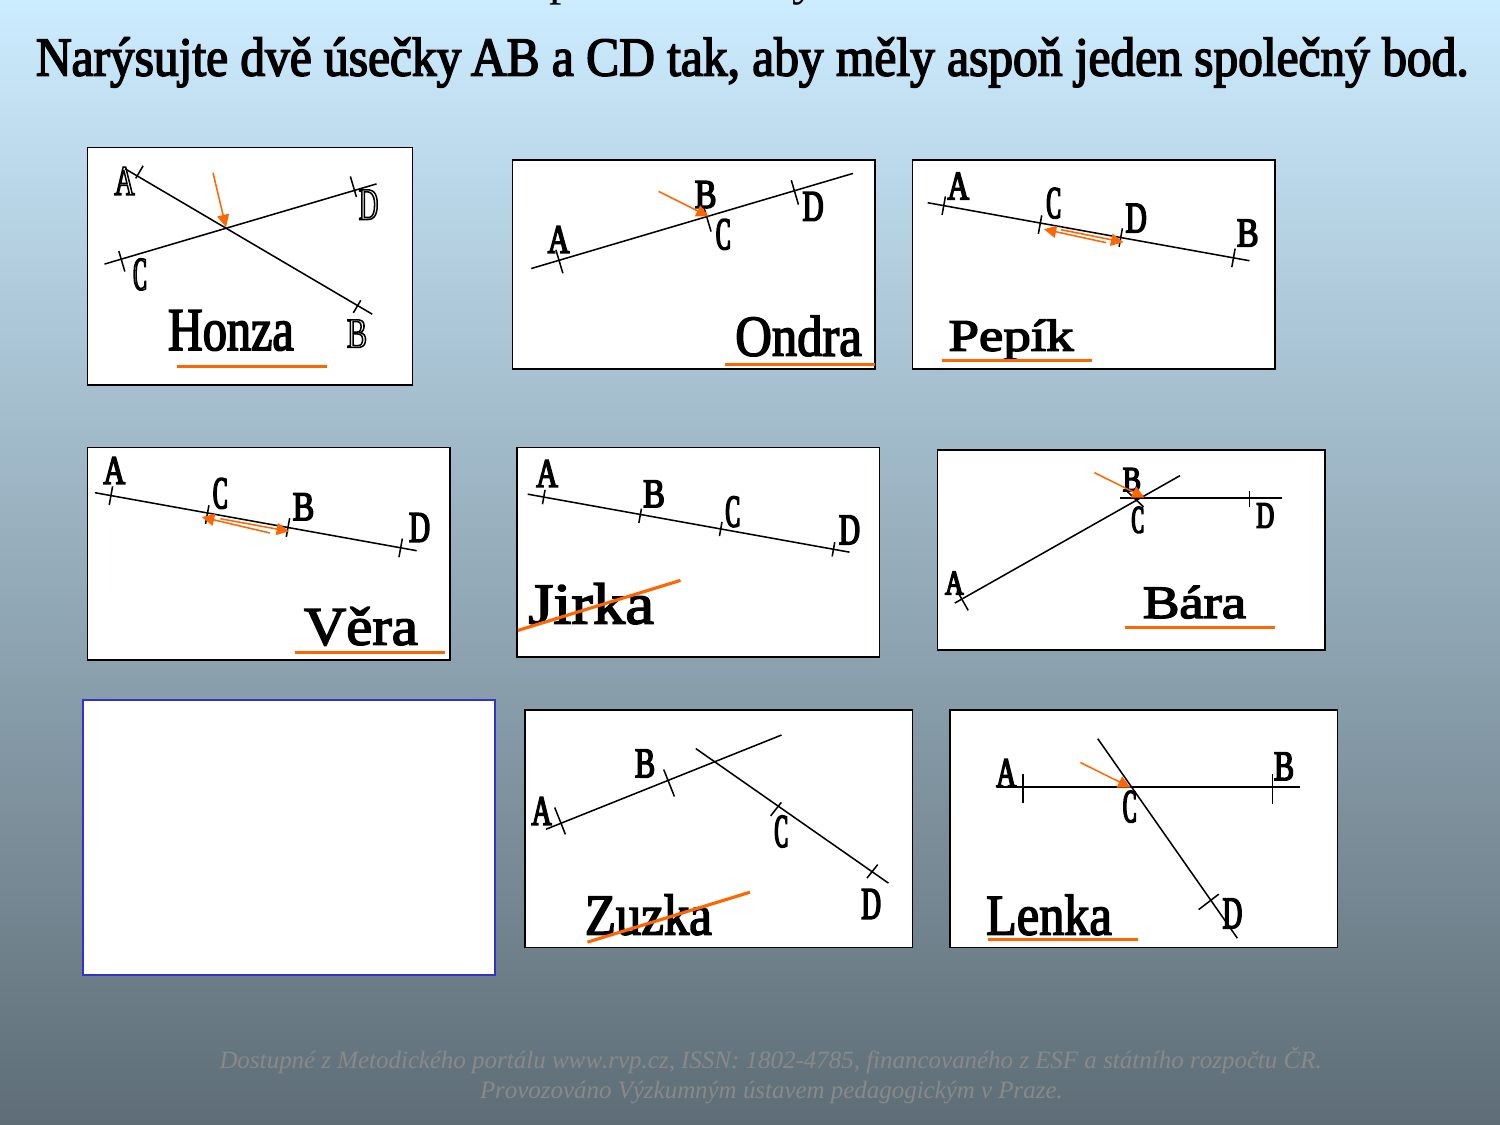

# Společné body úseček
Narýsujte dvě úsečky AB a CD tak, aby měly aspoň jeden společný bod.
A
B
D
C
Honza
B
D
A
Ondra
A
C
D
B
Pepík
A
C
B
Věra
D
A
B
C
D
Jirka
B
C
D
A
Bára
B
A
C
D
Zuzka
B
A
C
D
Lenka
C
Dostupné z Metodického portálu www.rvp.cz, ISSN: 1802-4785, financovaného z ESF a státního rozpočtu ČR. Provozováno Výzkumným ústavem pedagogickým v Praze.